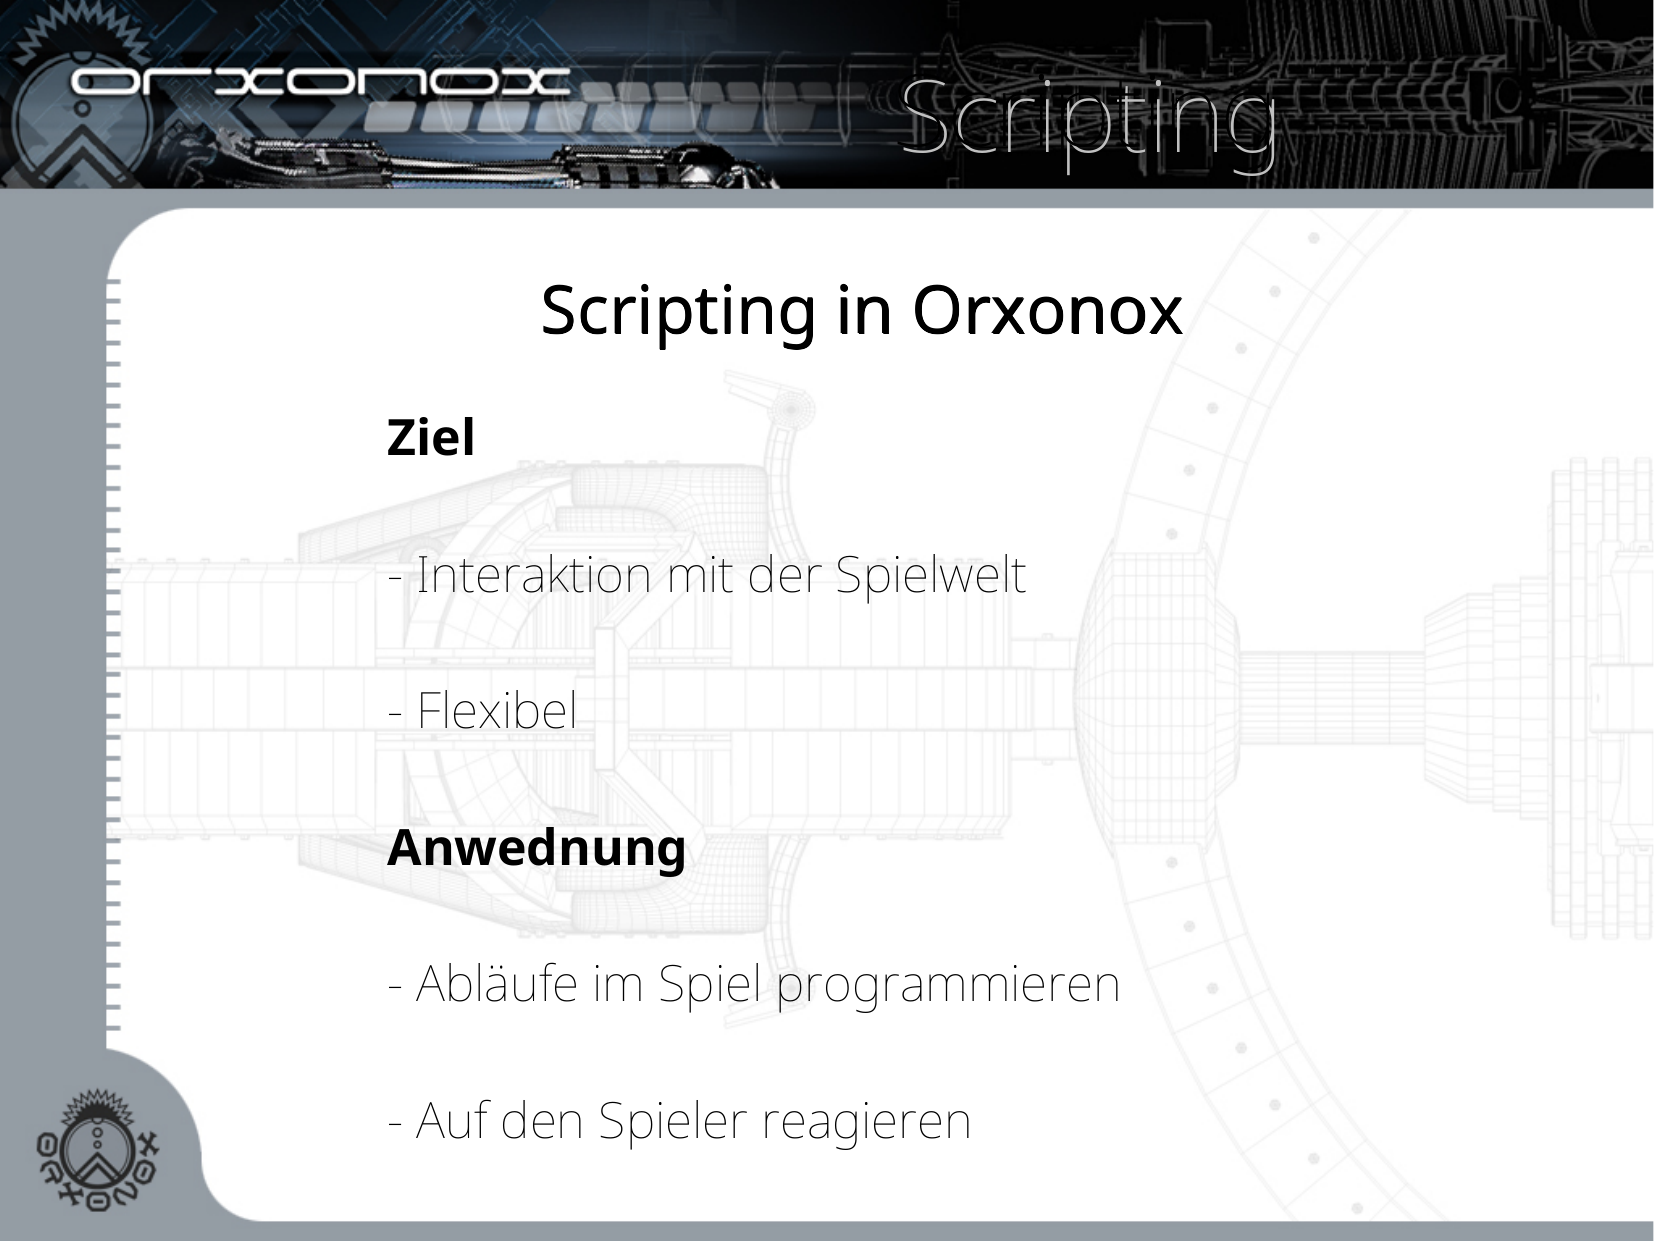

Scripting
Scripting in Orxonox
Ziel
- Interaktion mit der Spielwelt
- Flexibel
Anwednung
- Abläufe im Spiel programmieren
- Auf den Spieler reagieren